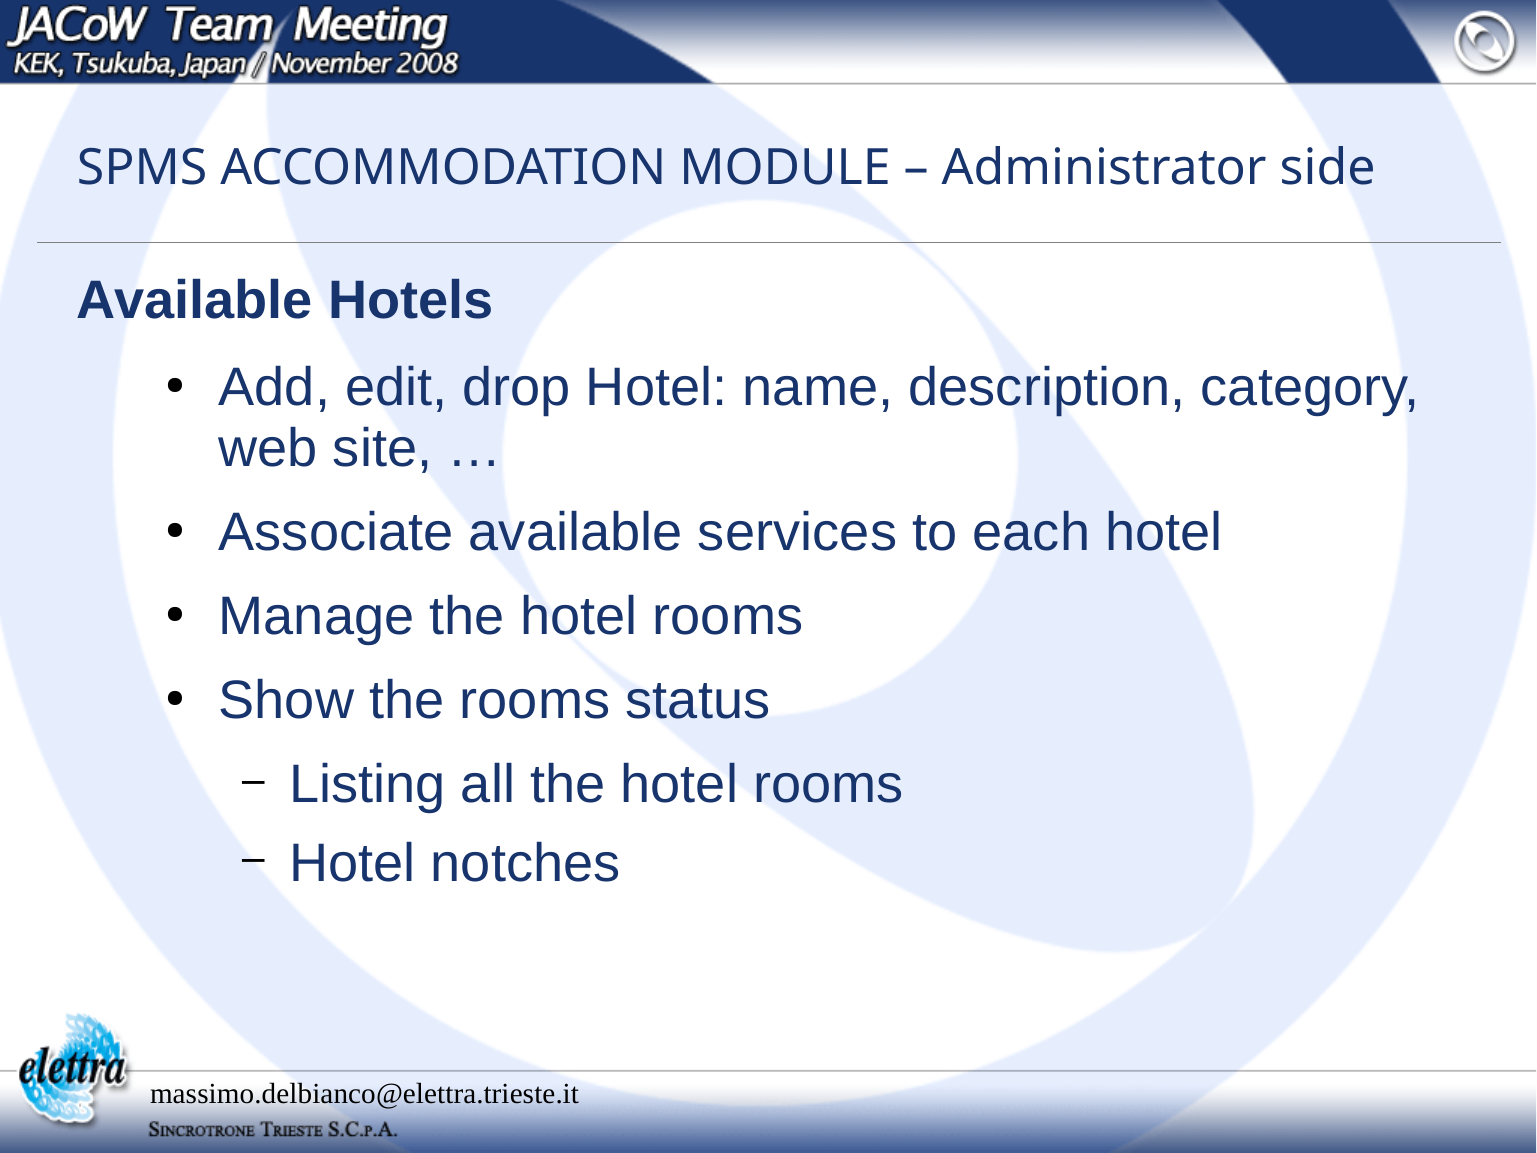

# SPMS ACCOMMODATION MODULE – Administrator side
Available Hotels
Add, edit, drop Hotel: name, description, category, web site, …
Associate available services to each hotel
Manage the hotel rooms
Show the rooms status
Listing all the hotel rooms
Hotel notches